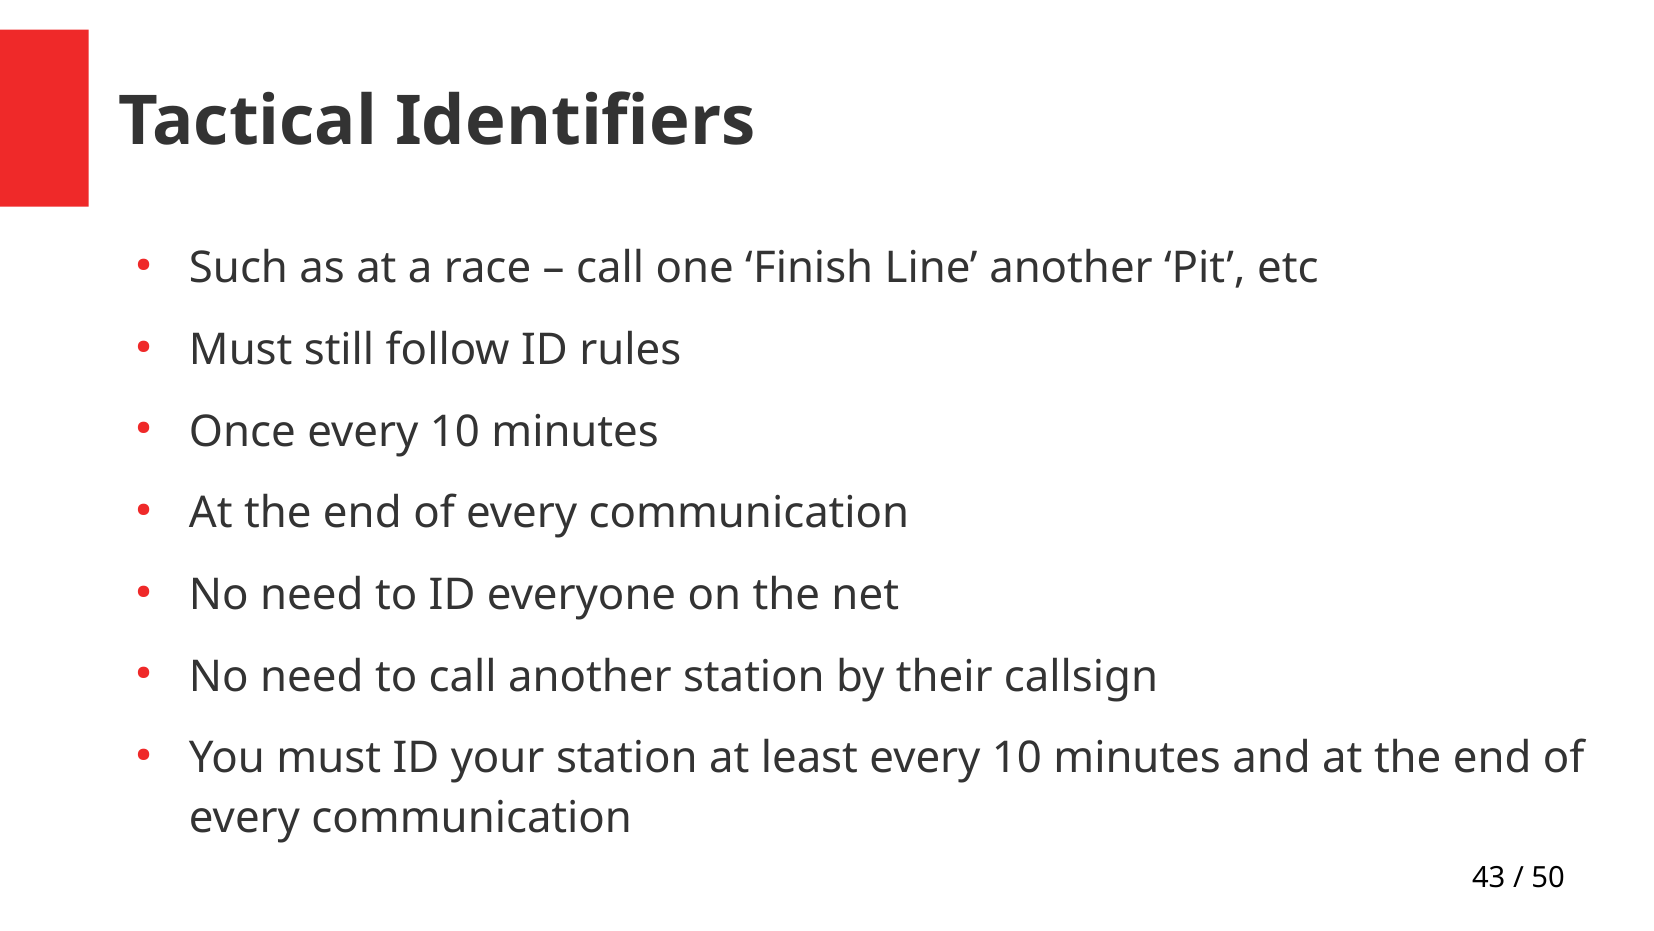

# Tactical Identifiers
Such as at a race – call one ‘Finish Line’ another ‘Pit’, etc
Must still follow ID rules
Once every 10 minutes
At the end of every communication
No need to ID everyone on the net
No need to call another station by their callsign
You must ID your station at least every 10 minutes and at the end of every communication
43